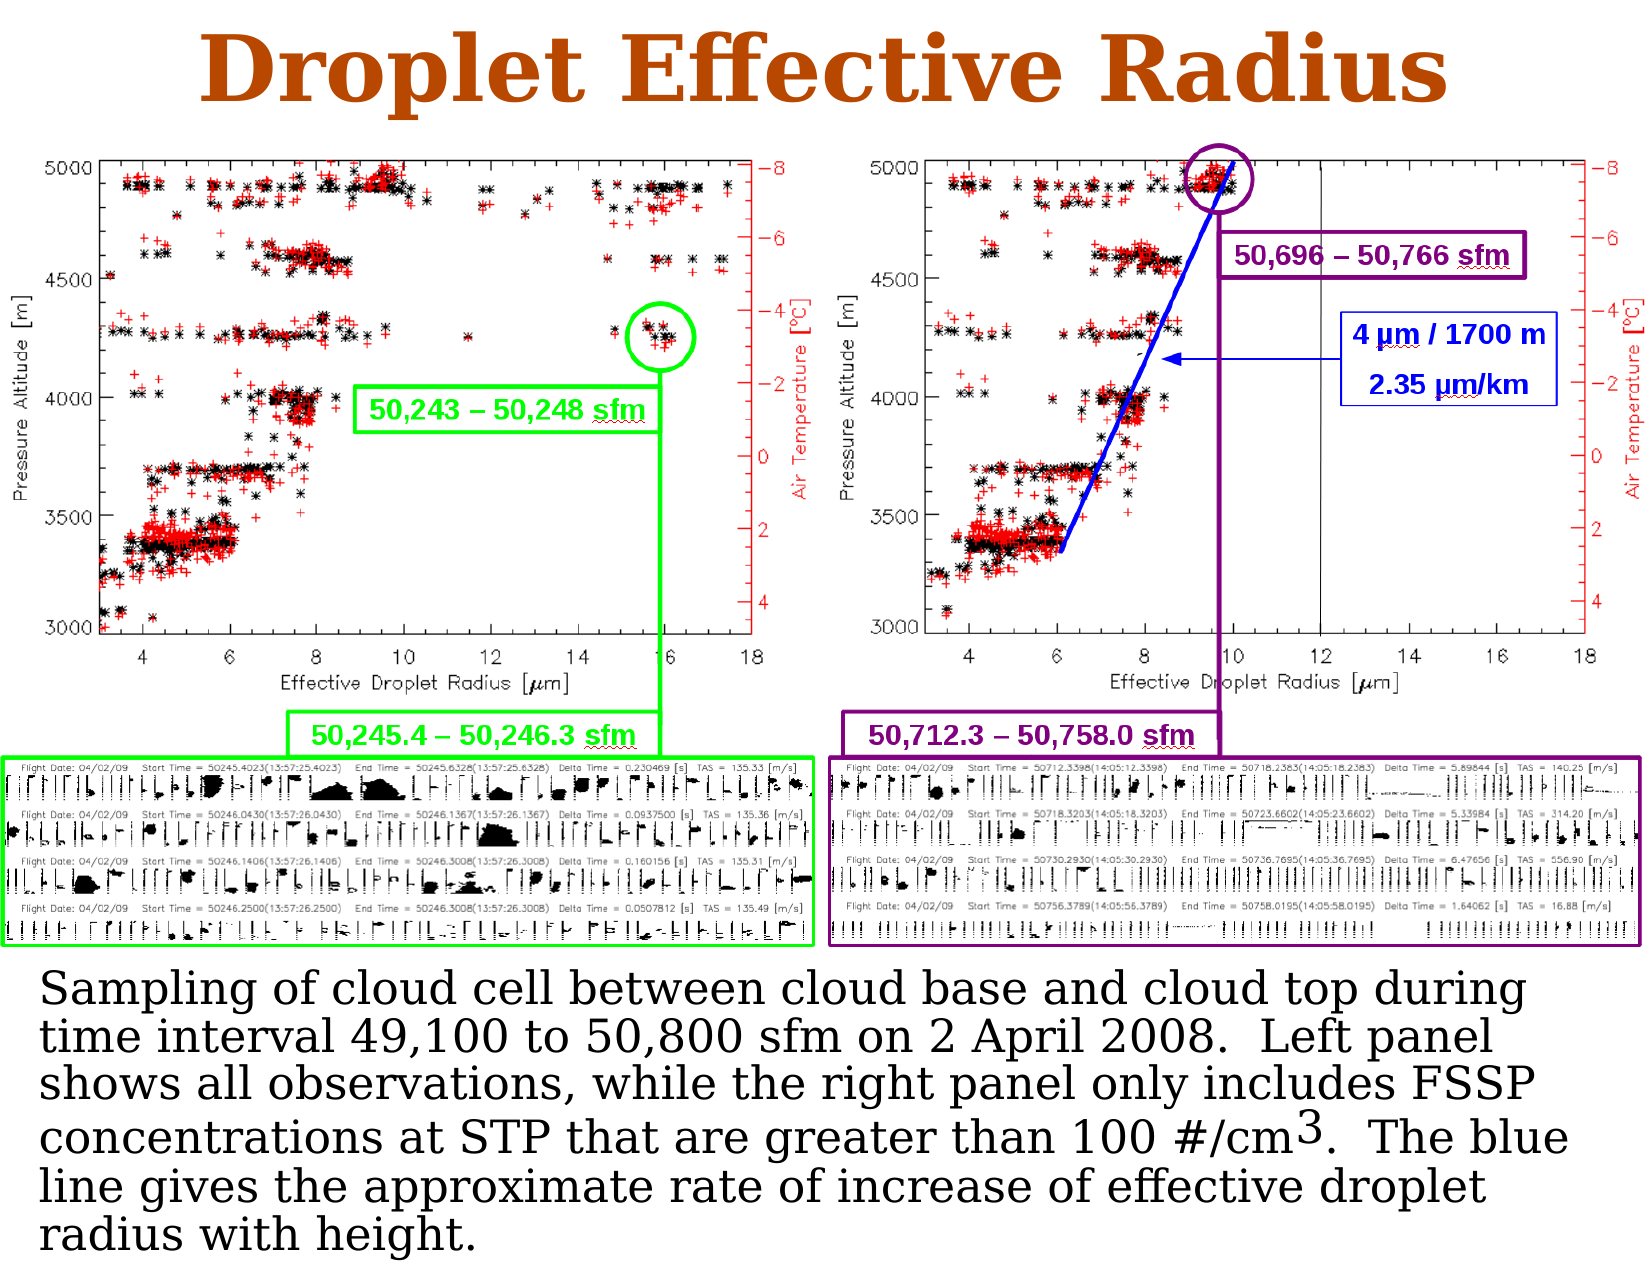

Droplet Effective Radius
Sampling of cloud cell between cloud base and cloud top during time interval 49,100 to 50,800 sfm on 2 April 2008. Left panel shows all observations, while the right panel only includes FSSP concentrations at STP that are greater than 100 #/cm3. The blue line gives the approximate rate of increase of effective droplet radius with height.